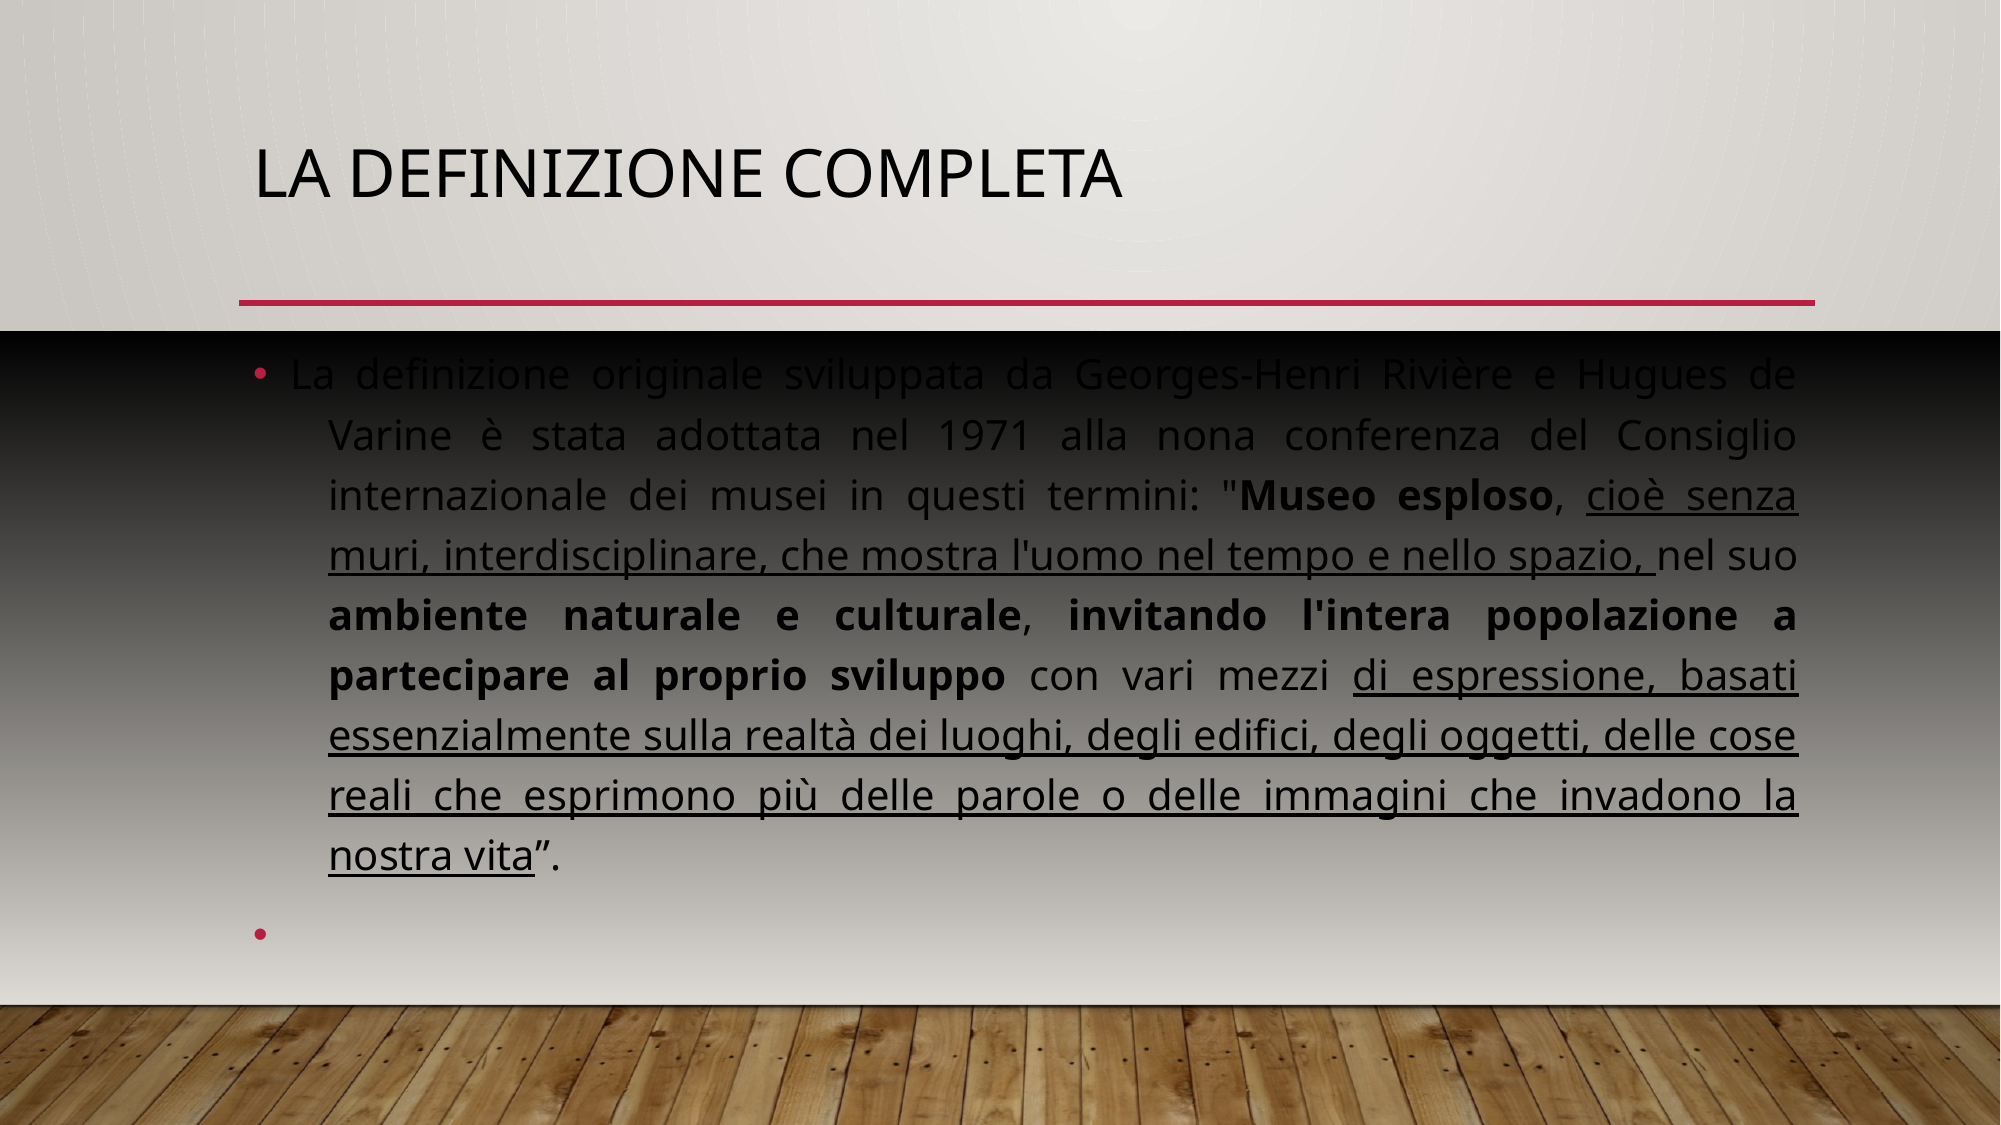

# La definizione completa
La definizione originale sviluppata da Georges-Henri Rivière e Hugues de Varine è stata adottata nel 1971 alla nona conferenza del Consiglio internazionale dei musei in questi termini: "Museo esploso, cioè senza muri, interdisciplinare, che mostra l'uomo nel tempo e nello spazio, nel suo ambiente naturale e culturale, invitando l'intera popolazione a partecipare al proprio sviluppo con vari mezzi di espressione, basati essenzialmente sulla realtà dei luoghi, degli edifici, degli oggetti, delle cose reali che esprimono più delle parole o delle immagini che invadono la nostra vita”.